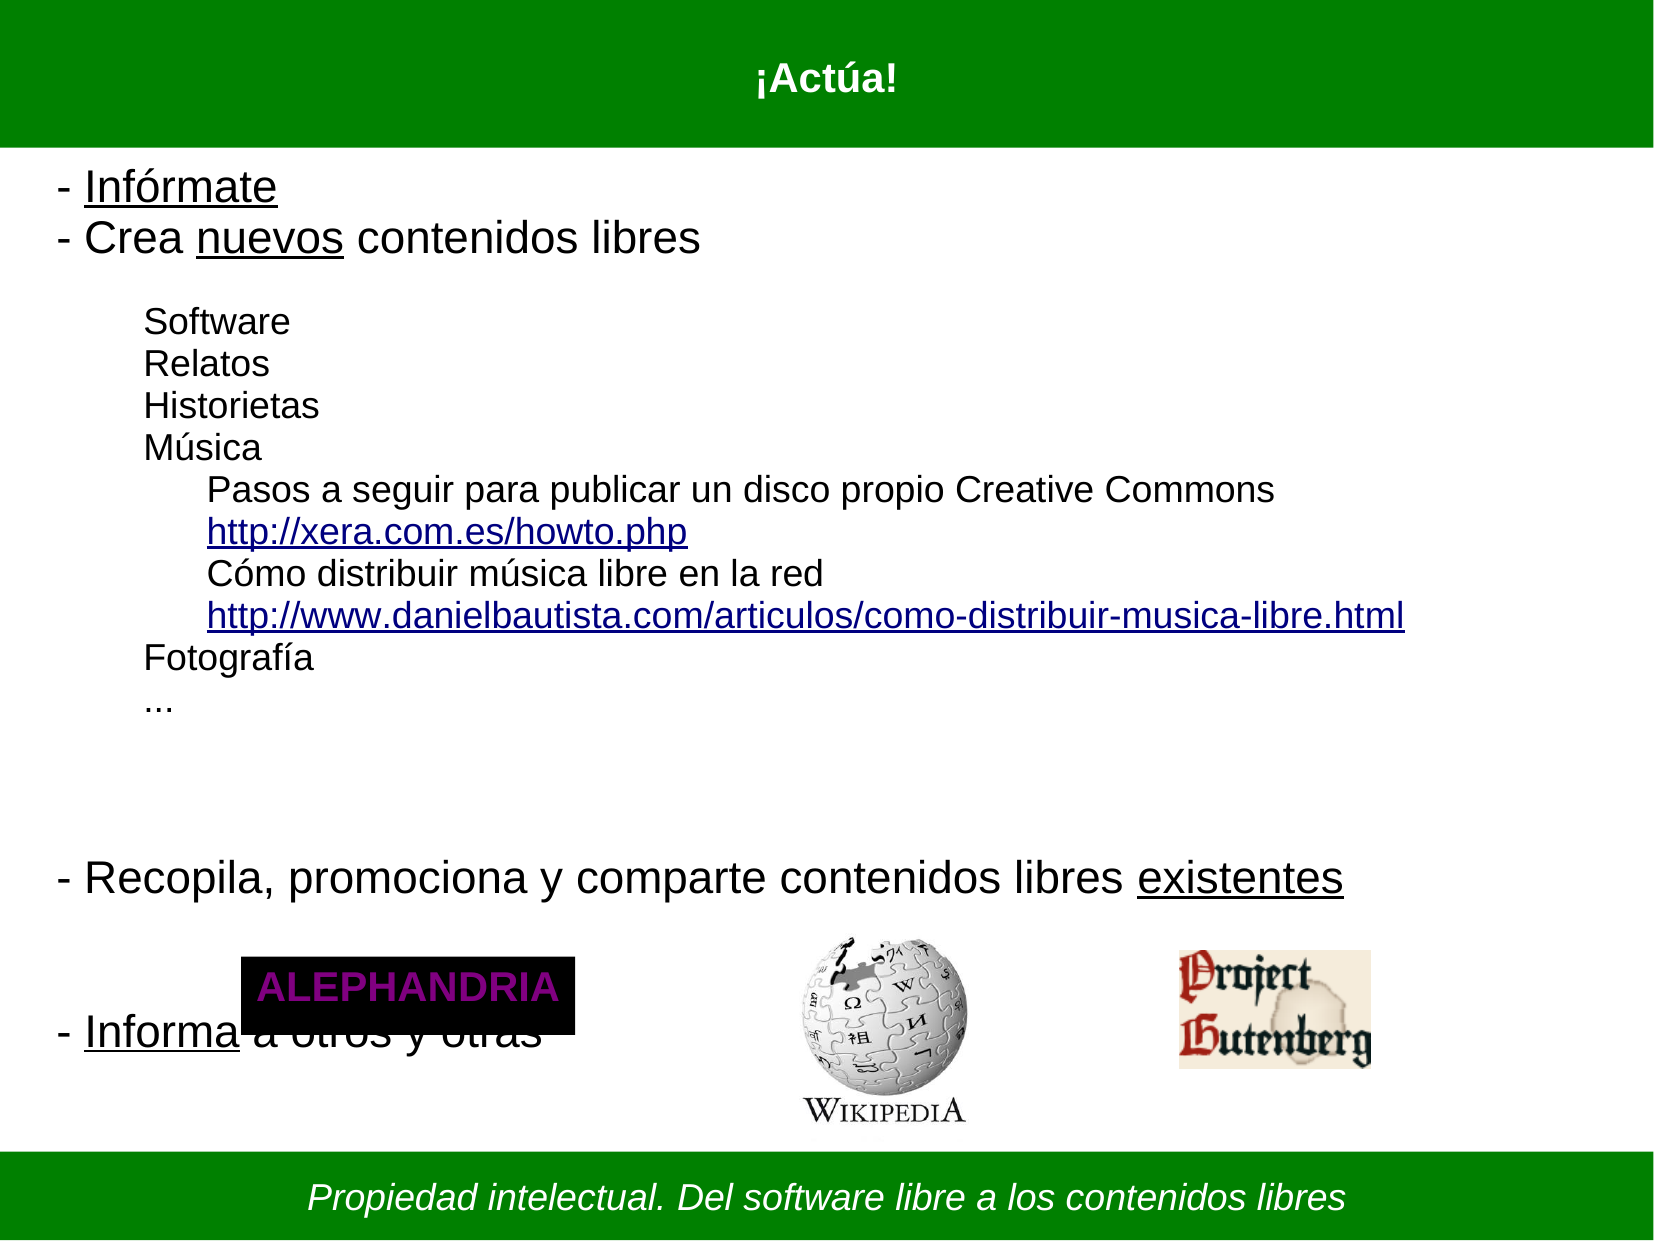

¡Actúa!
- Infórmate
- Crea nuevos contenidos libres
 Software
 Relatos
 Historietas
 Música
	Pasos a seguir para publicar un disco propio Creative Commons
	http://xera.com.es/howto.php
	Cómo distribuir música libre en la red
 	http://www.danielbautista.com/articulos/como-distribuir-musica-libre.html
 Fotografía
 ...
- Recopila, promociona y comparte contenidos libres existentes
- Informa a otros y otras
ALEPHANDRIA
Propiedad intelectual. Del software libre a los contenidos libres